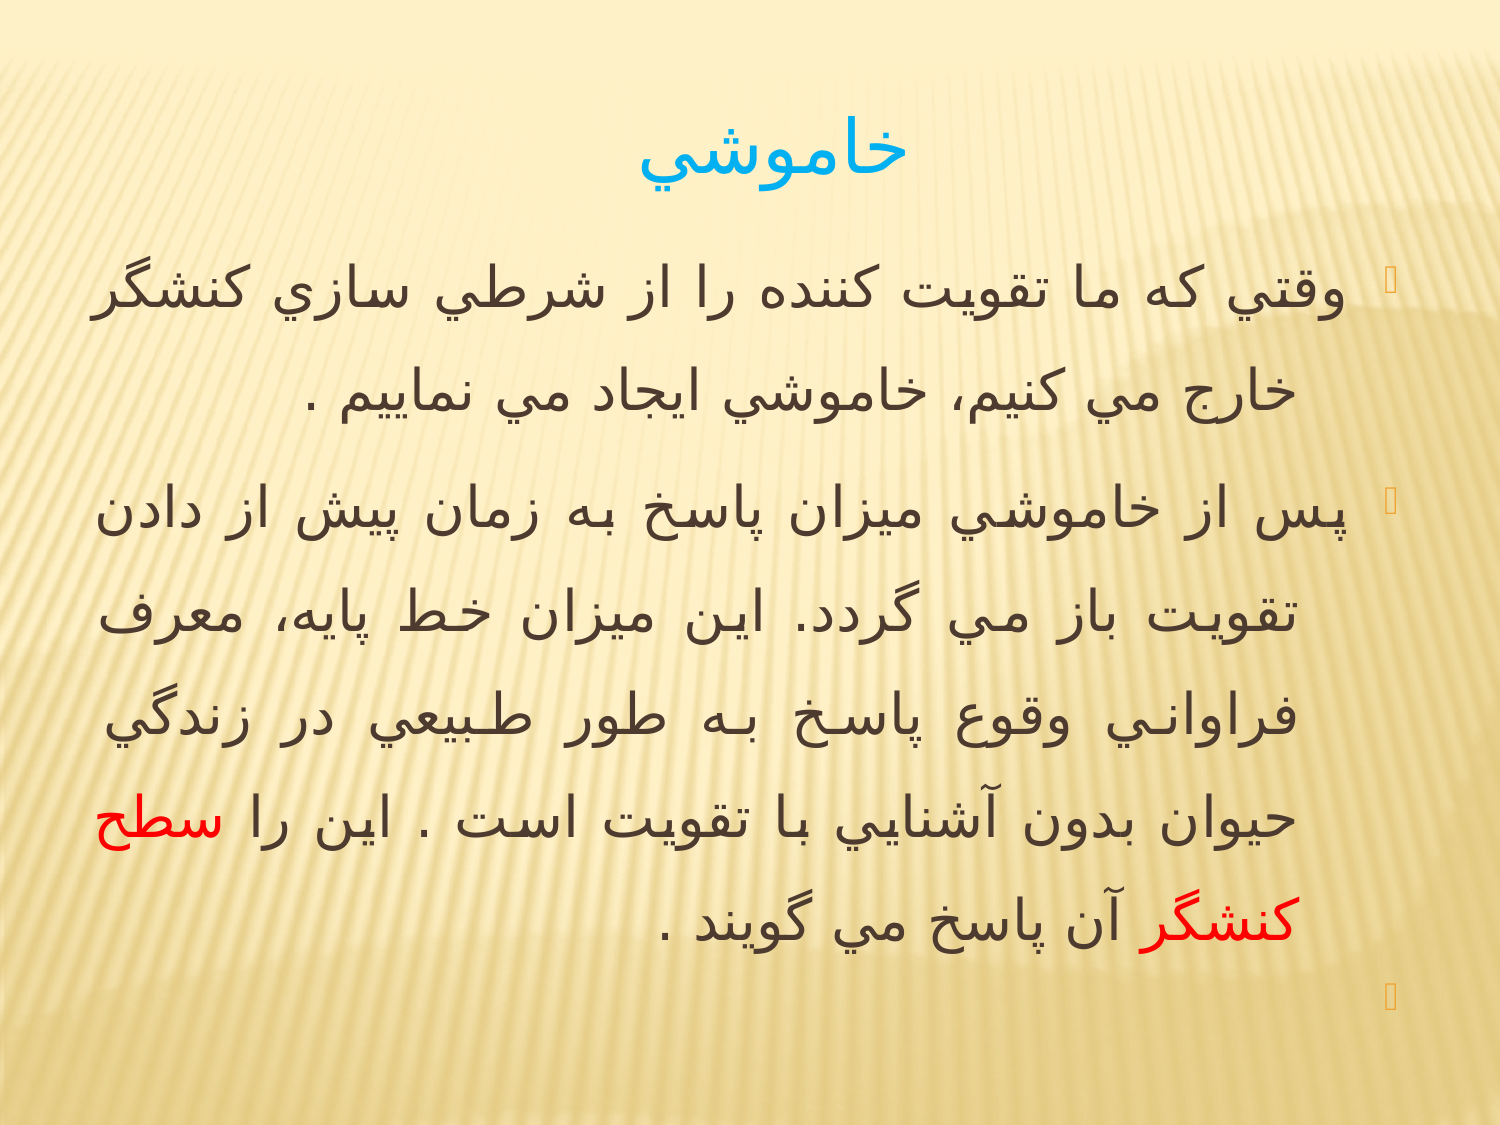

# خاموشي
وقتي كه ما تقويت كننده را از شرطي سازي كنشگر خارج مي كنيم، خاموشي ايجاد مي نماييم .
پس از خاموشي ميزان پاسخ به زمان پيش از دادن تقويت باز مي گردد. اين ميزان خط پايه، معرف فراواني وقوع پاسخ به طور طبيعي در زندگي حيوان بدون آشنايي با تقويت است . اين را سطح كنشگر آن پاسخ مي گويند .